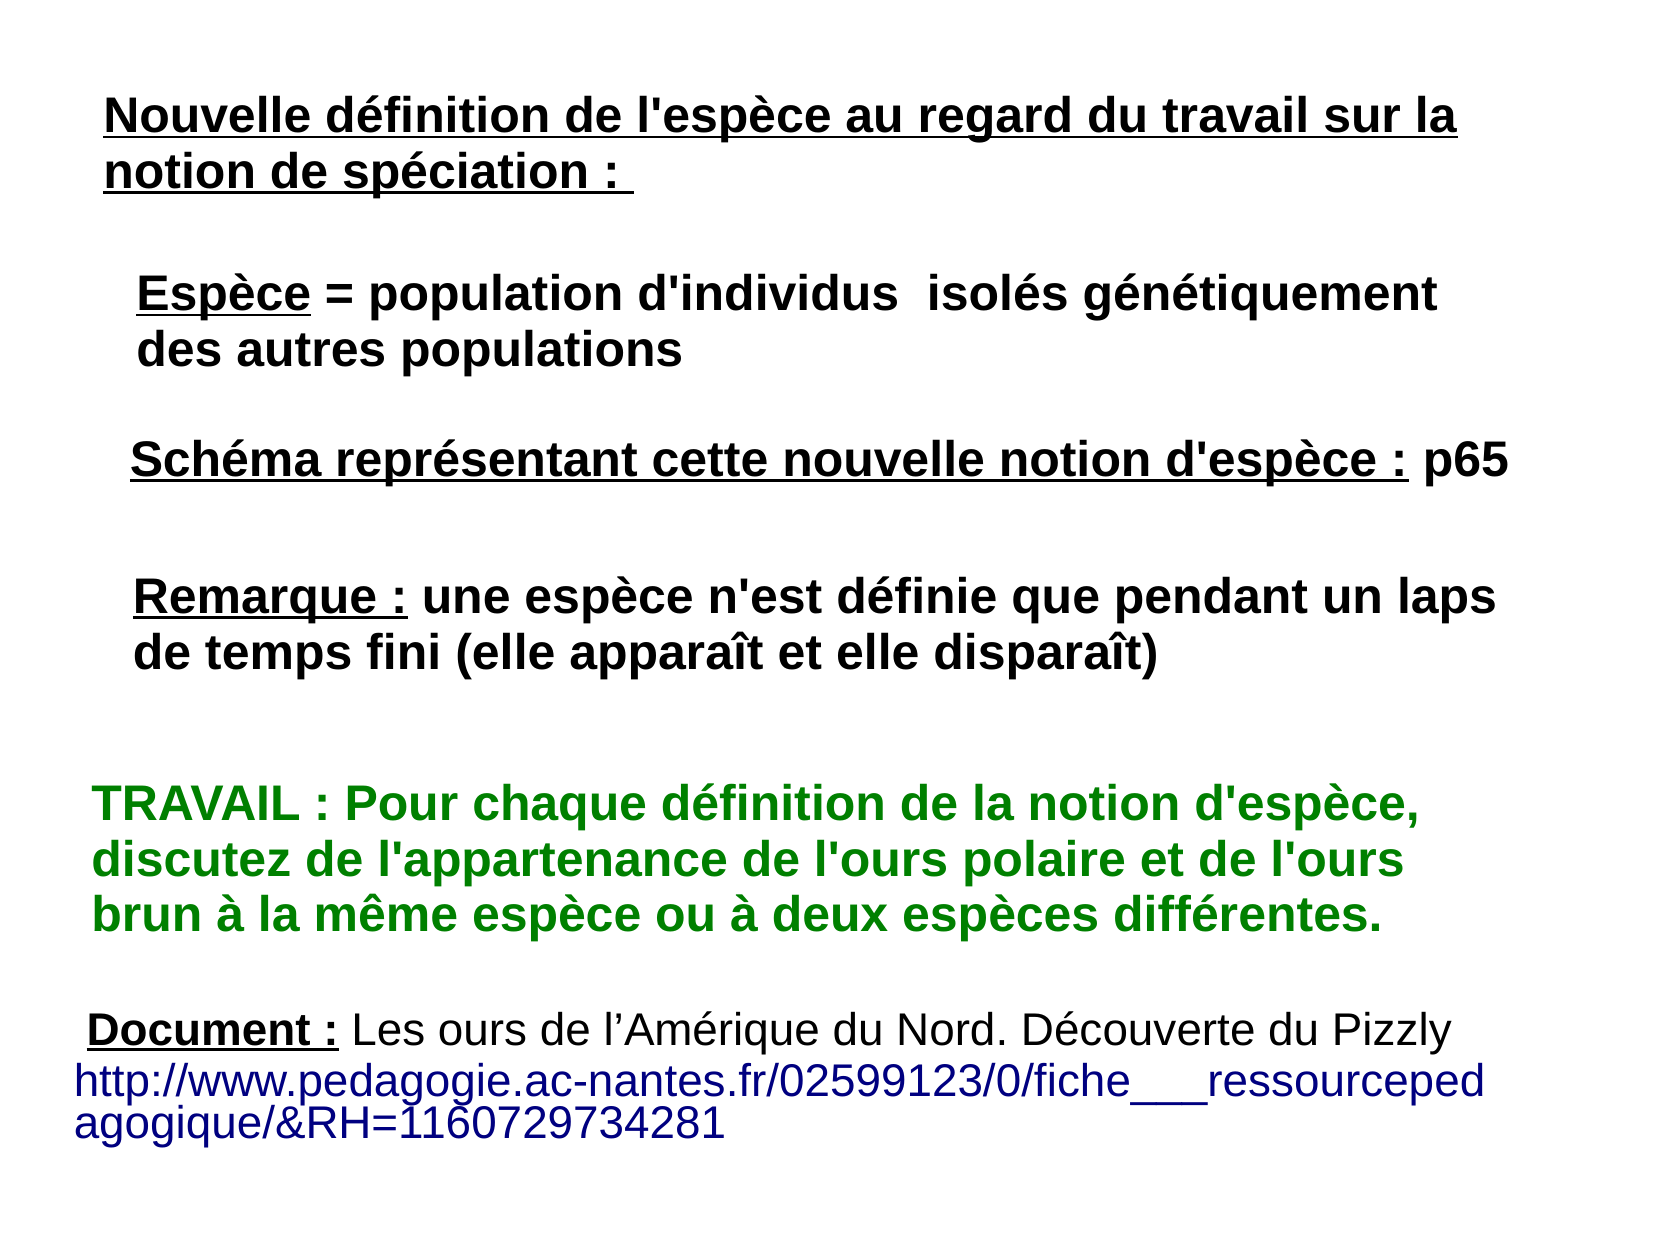

Nouvelle définition de l'espèce au regard du travail sur la notion de spéciation :
Espèce = population d'individus isolés génétiquement des autres populations
Schéma représentant cette nouvelle notion d'espèce : p65
Remarque : une espèce n'est définie que pendant un laps de temps fini (elle apparaît et elle disparaît)
TRAVAIL : Pour chaque définition de la notion d'espèce, discutez de l'appartenance de l'ours polaire et de l'ours brun à la même espèce ou à deux espèces différentes.
 Document : Les ours de l’Amérique du Nord. Découverte du Pizzly
http://www.pedagogie.ac-nantes.fr/02599123/0/fiche___ressourcepedagogique/&RH=1160729734281